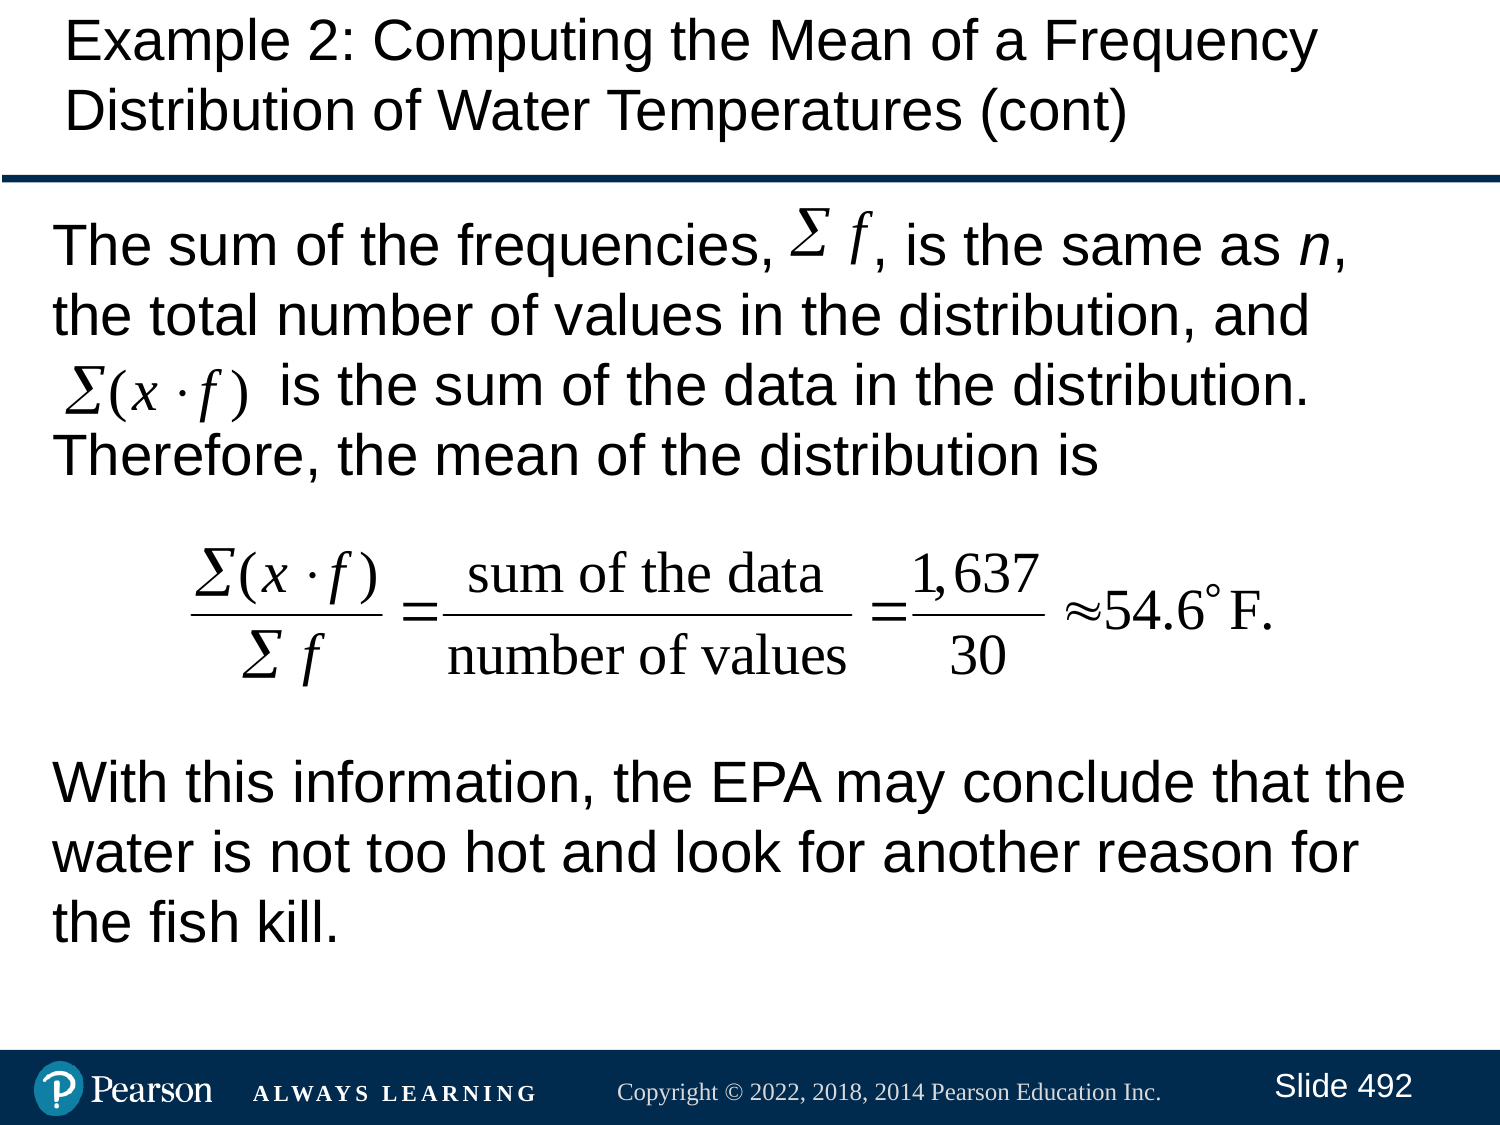

# Example 2: Computing the Mean of a Frequency Distribution of Water Temperatures (cont)
The sum of the frequencies, , is the same as n, the total number of values in the distribution, and is the sum of the data in the distribution. Therefore, the mean of the distribution is
With this information, the EPA may conclude that the water is not too hot and look for another reason for the fish kill.